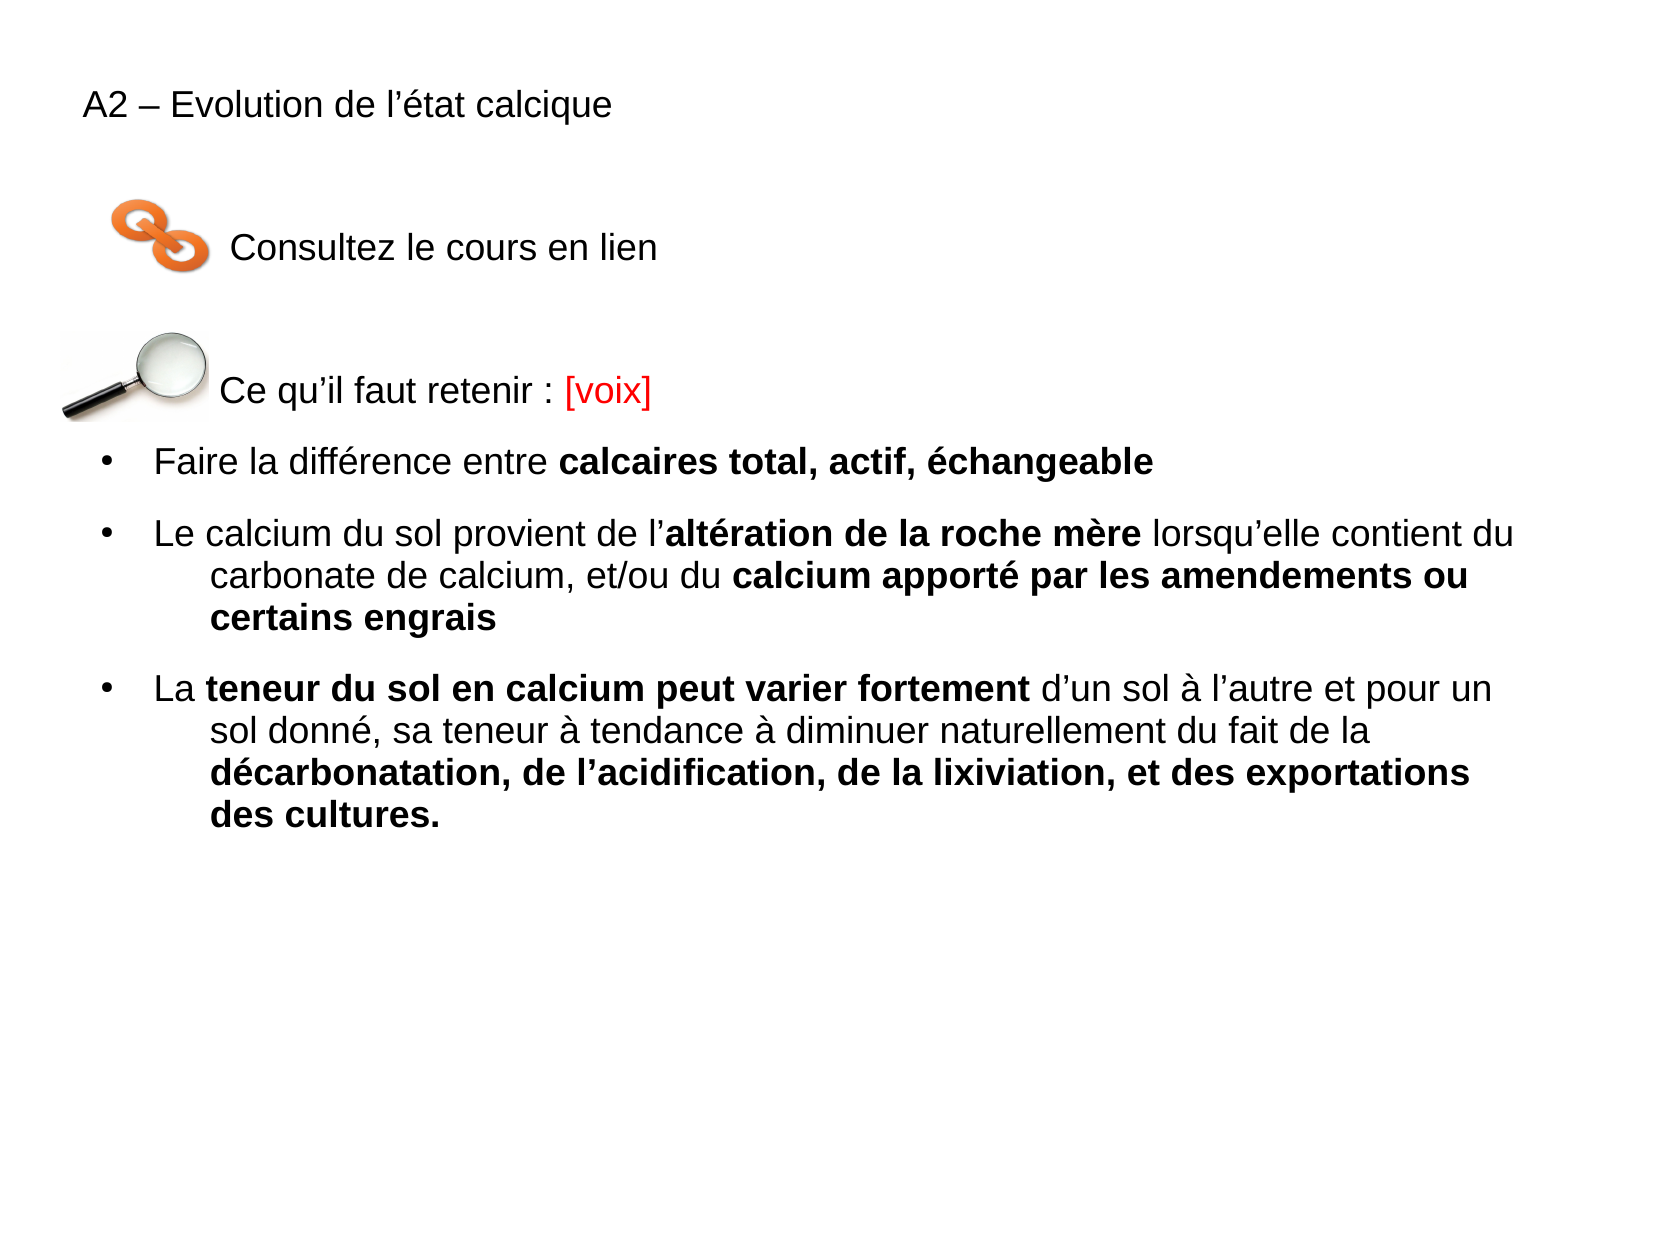

# A2 – Evolution de l’état calcique
 Consultez le cours en lien
 Ce qu’il faut retenir : [voix]
Faire la différence entre calcaires total, actif, échangeable
Le calcium du sol provient de l’altération de la roche mère lorsqu’elle contient du carbonate de calcium, et/ou du calcium apporté par les amendements ou certains engrais
La teneur du sol en calcium peut varier fortement d’un sol à l’autre et pour un sol donné, sa teneur à tendance à diminuer naturellement du fait de la décarbonatation, de l’acidification, de la lixiviation, et des exportations des cultures.